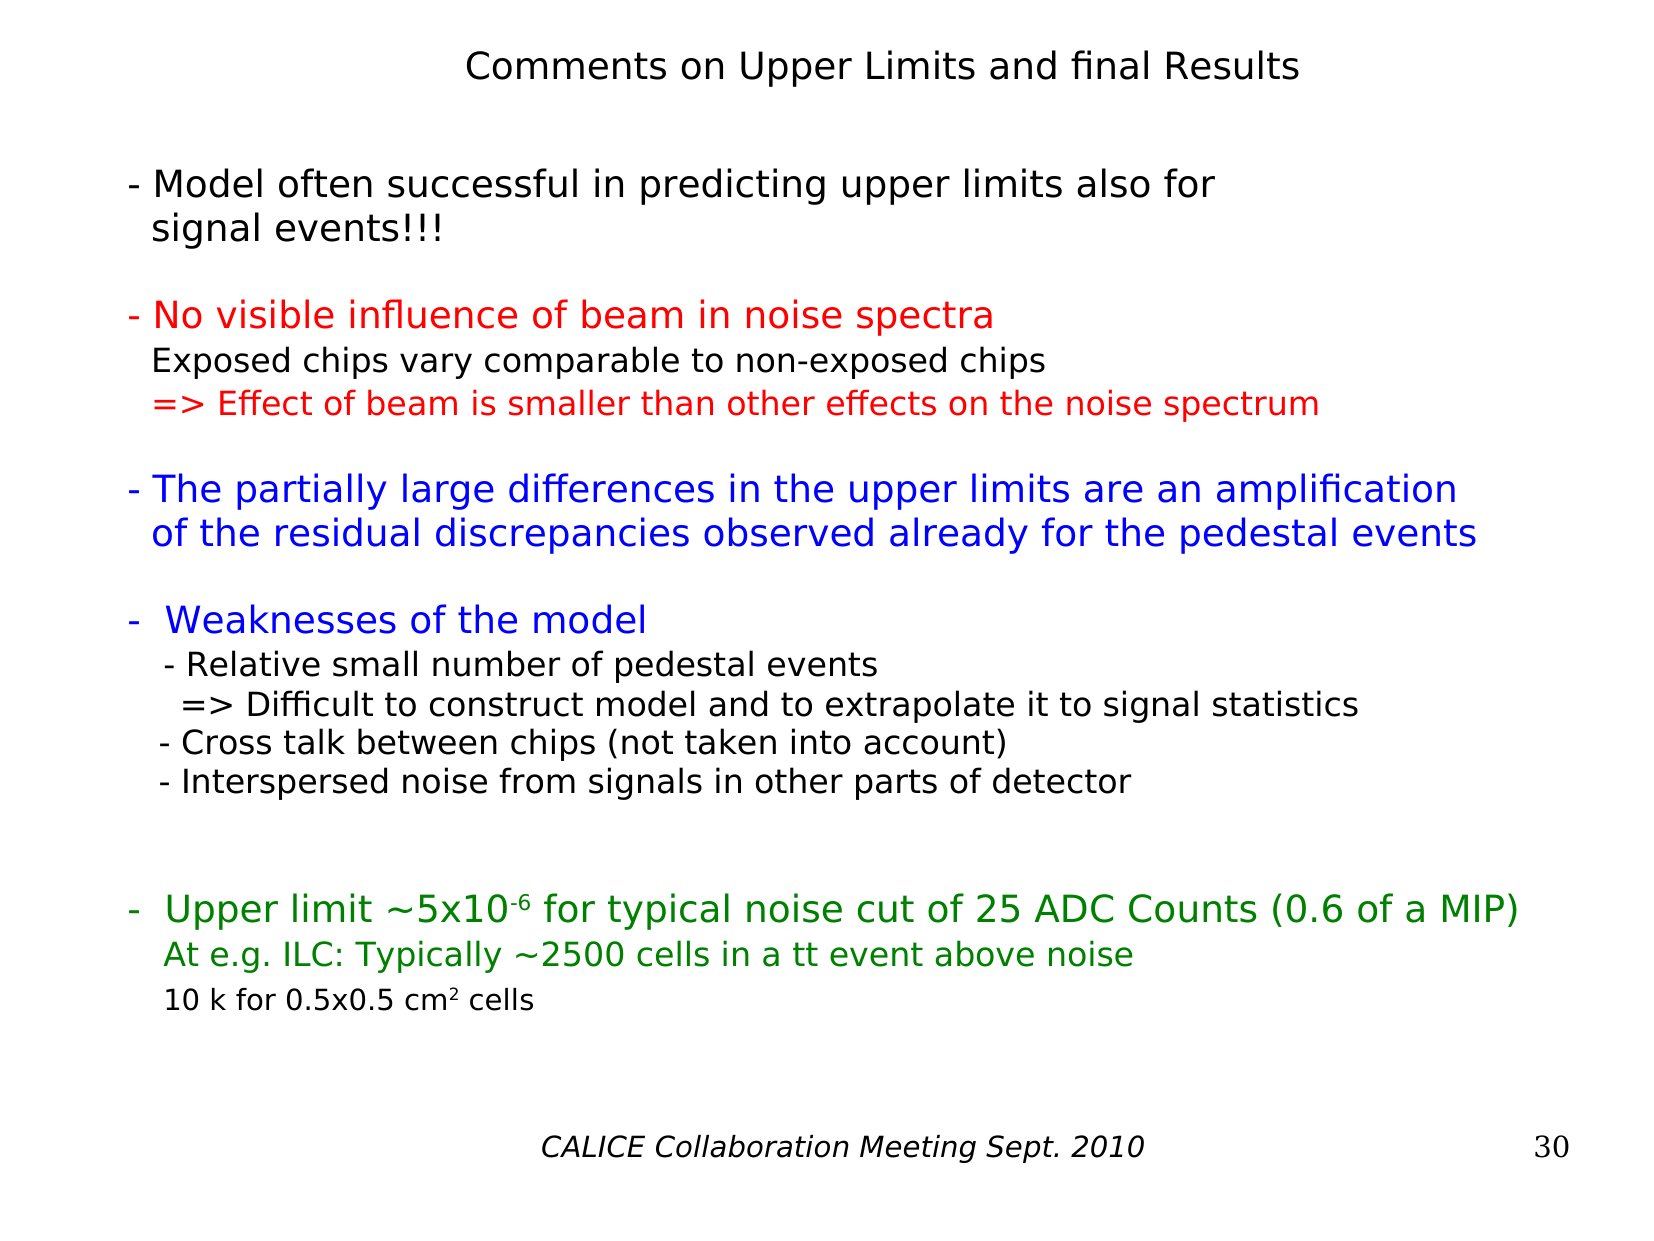

Comments on Upper Limits and final Results
- Model often successful in predicting upper limits also for
 signal events!!!
- No visible influence of beam in noise spectra
 Exposed chips vary comparable to non-exposed chips
 => Effect of beam is smaller than other effects on the noise spectrum
- The partially large differences in the upper limits are an amplification
 of the residual discrepancies observed already for the pedestal events
- Weaknesses of the model
 - Relative small number of pedestal events
 => Difficult to construct model and to extrapolate it to signal statistics
 - Cross talk between chips (not taken into account)
 - Interspersed noise from signals in other parts of detector
- Upper limit ~5x10-6 for typical noise cut of 25 ADC Counts (0.6 of a MIP)
 At e.g. ILC: Typically ~2500 cells in a tt event above noise
 10 k for 0.5x0.5 cm2 cells
30